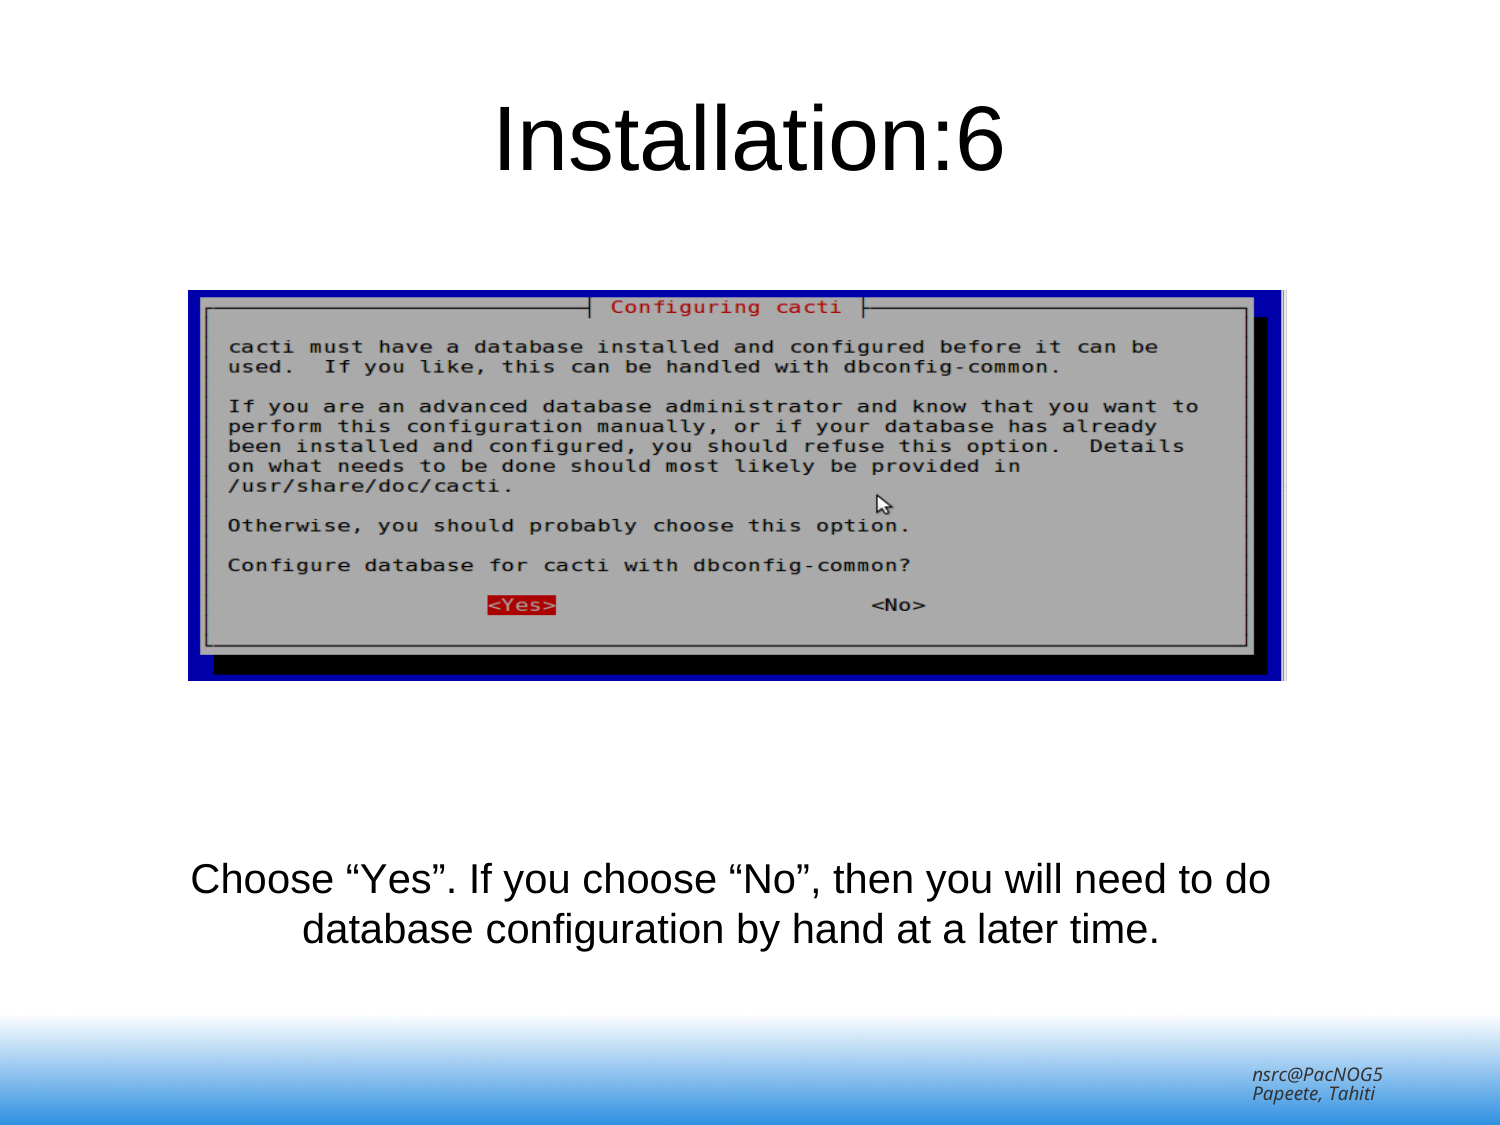

# Installation:6
Choose “Yes”. If you choose “No”, then you will need to do database configuration by hand at a later time.